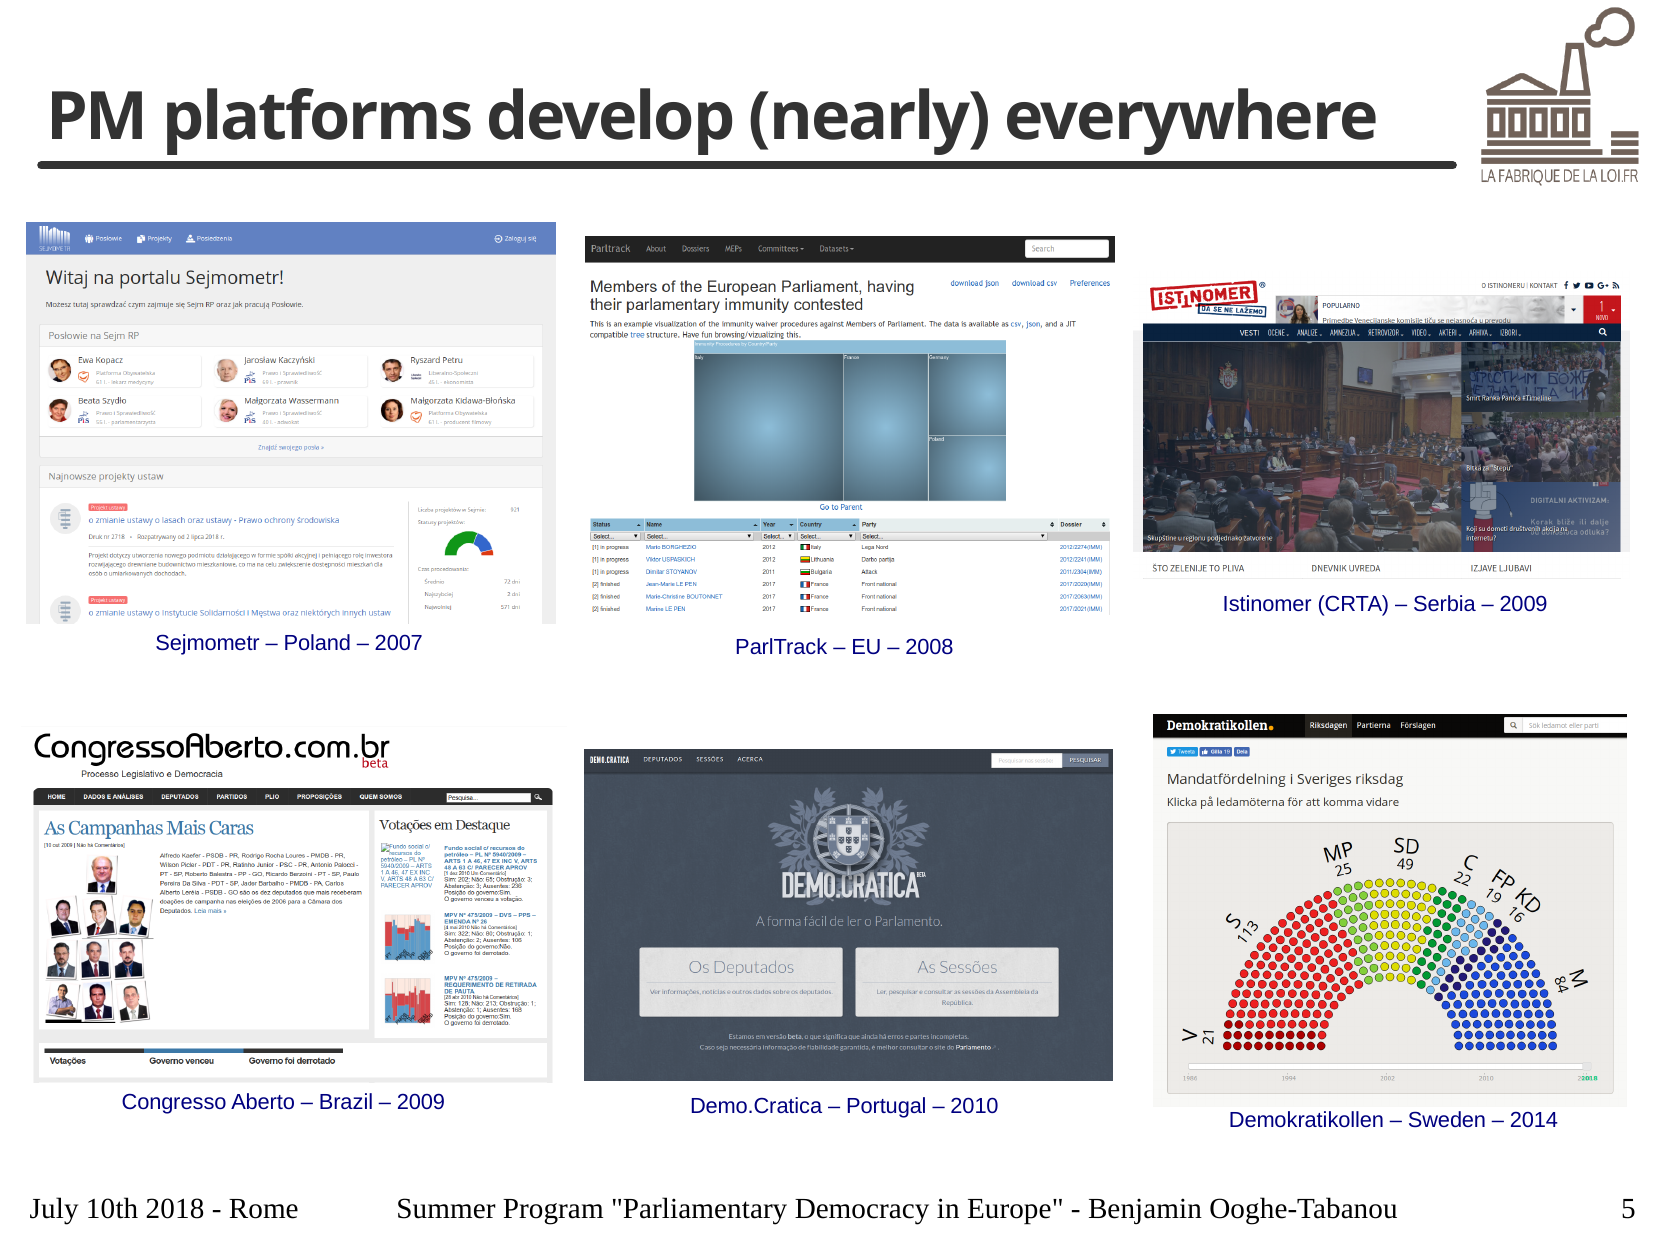

# PM platforms develop (nearly) everywhere
Istinomer (CRTA) – Serbia – 2009
Sejmometr – Poland – 2007
ParlTrack – EU – 2008
Congresso Aberto – Brazil – 2009
Demo.Cratica – Portugal – 2010
Demokratikollen – Sweden – 2014
July 10th 2018 - Rome
Summer Program "Parliamentary Democracy in Europe" - Benjamin Ooghe-Tabanou
5